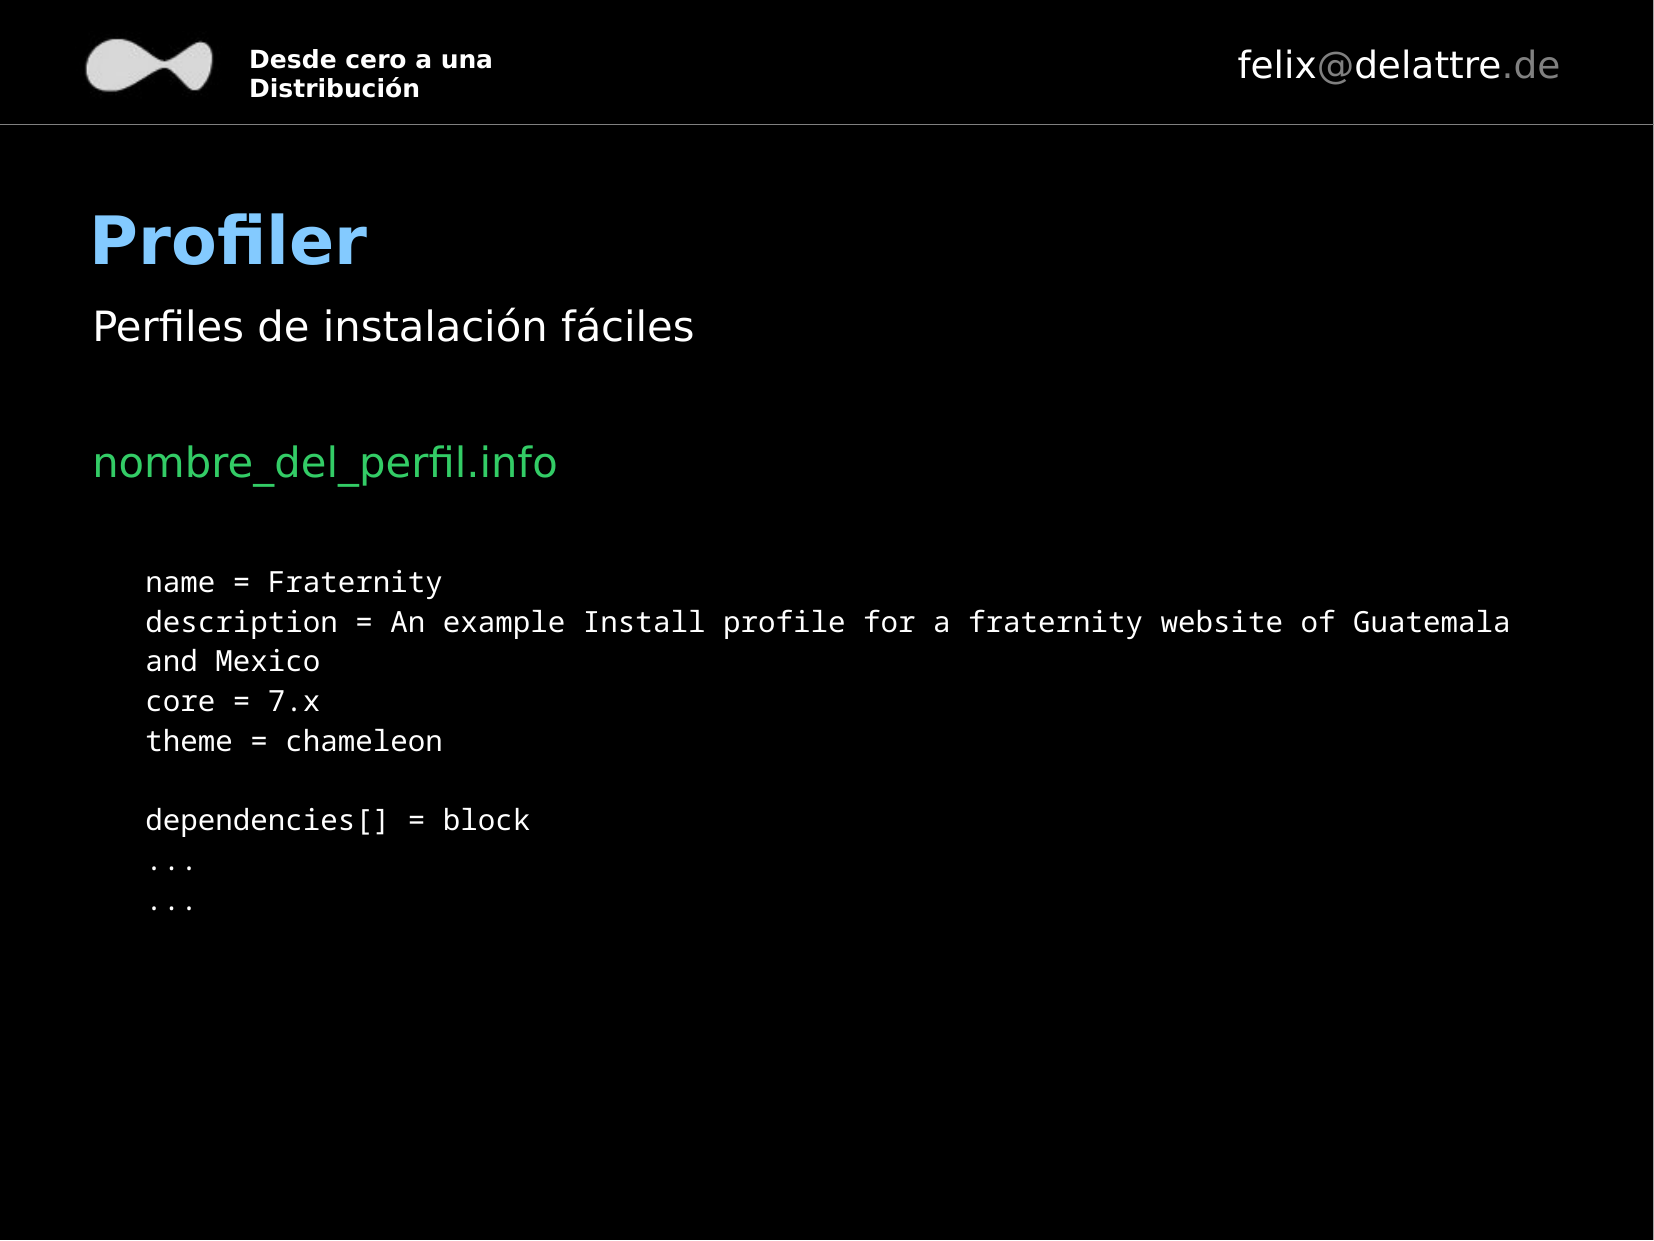

Profiler
Perfiles de instalación fáciles
nombre_del_perfil.info
name = Fraternity
description = An example Install profile for a fraternity website of Guatemala and Mexico
core = 7.x
theme = chameleon
dependencies[] = block
...
...